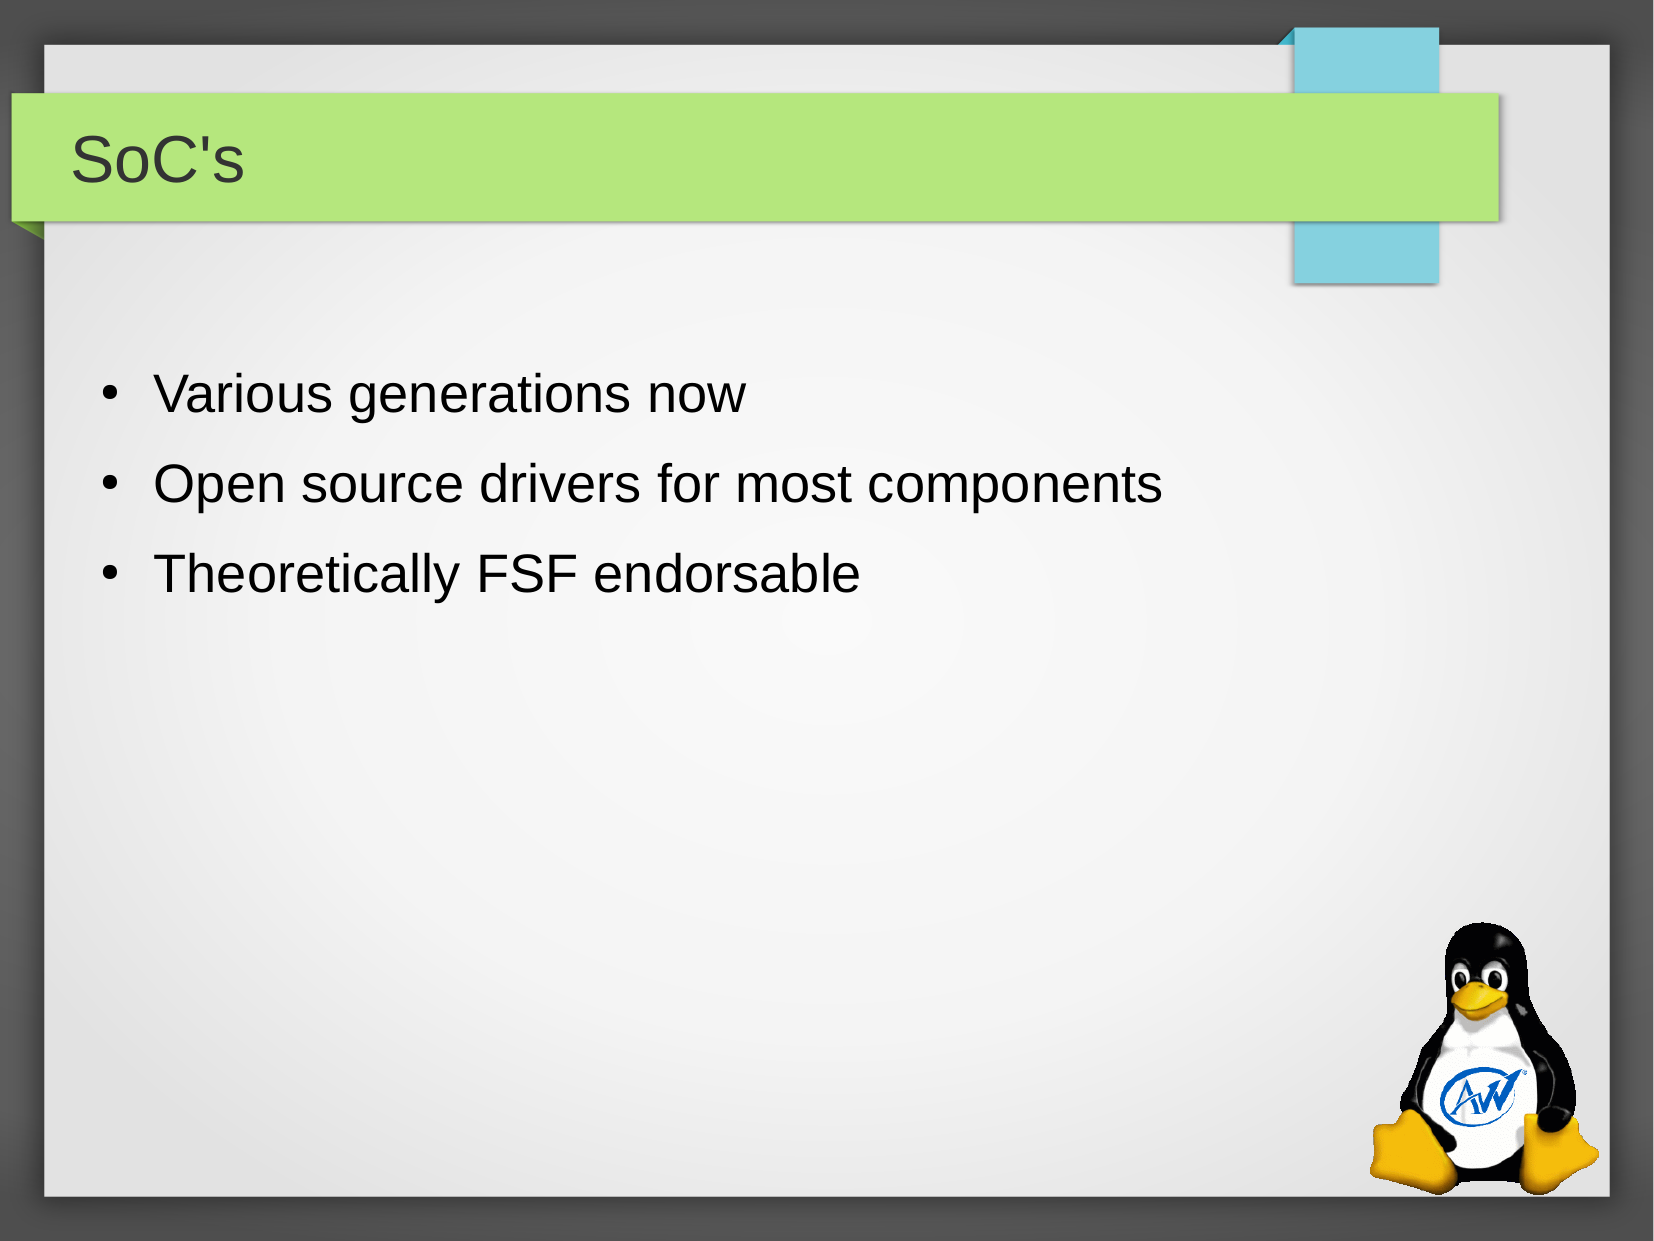

# SoC's
Various generations now
Open source drivers for most components
Theoretically FSF endorsable